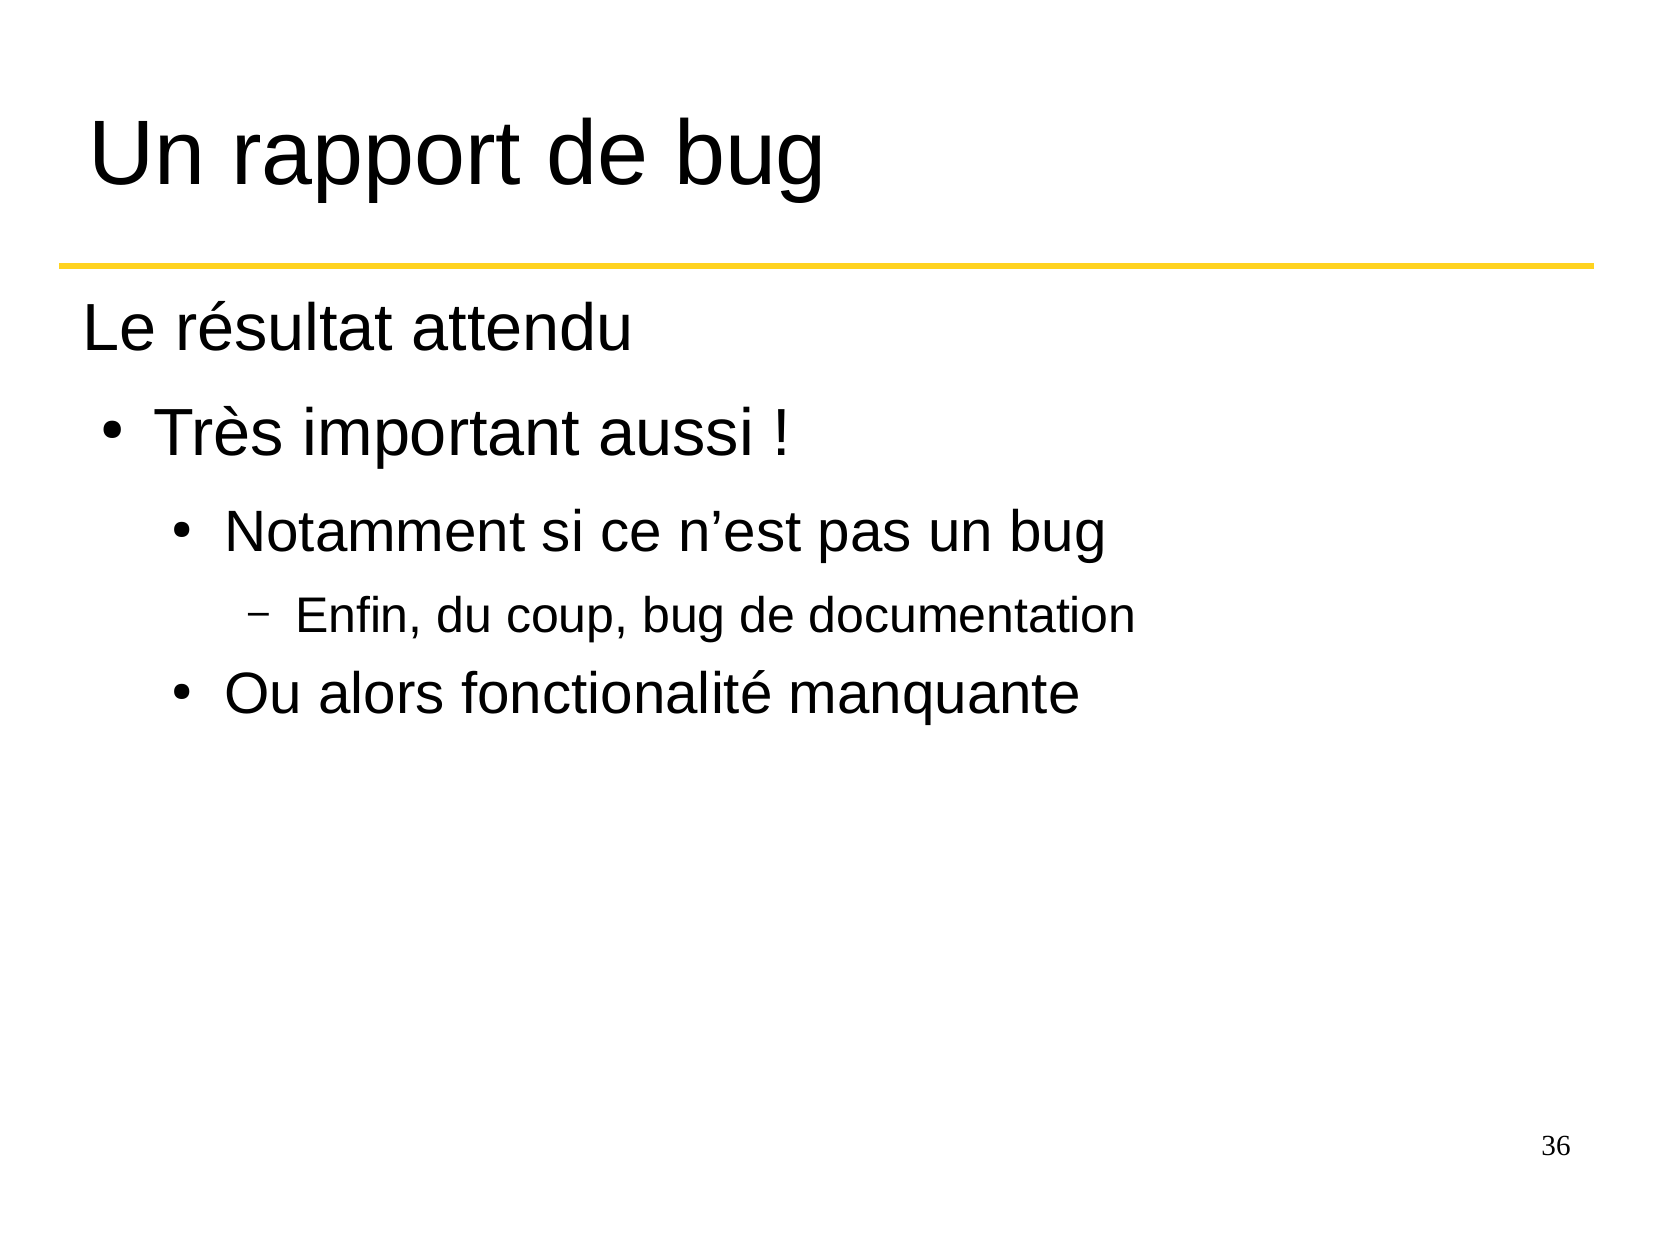

# Un rapport de bug
Le résultat attendu
Très important aussi !
Notamment si ce n’est pas un bug
Enfin, du coup, bug de documentation
Ou alors fonctionalité manquante
36